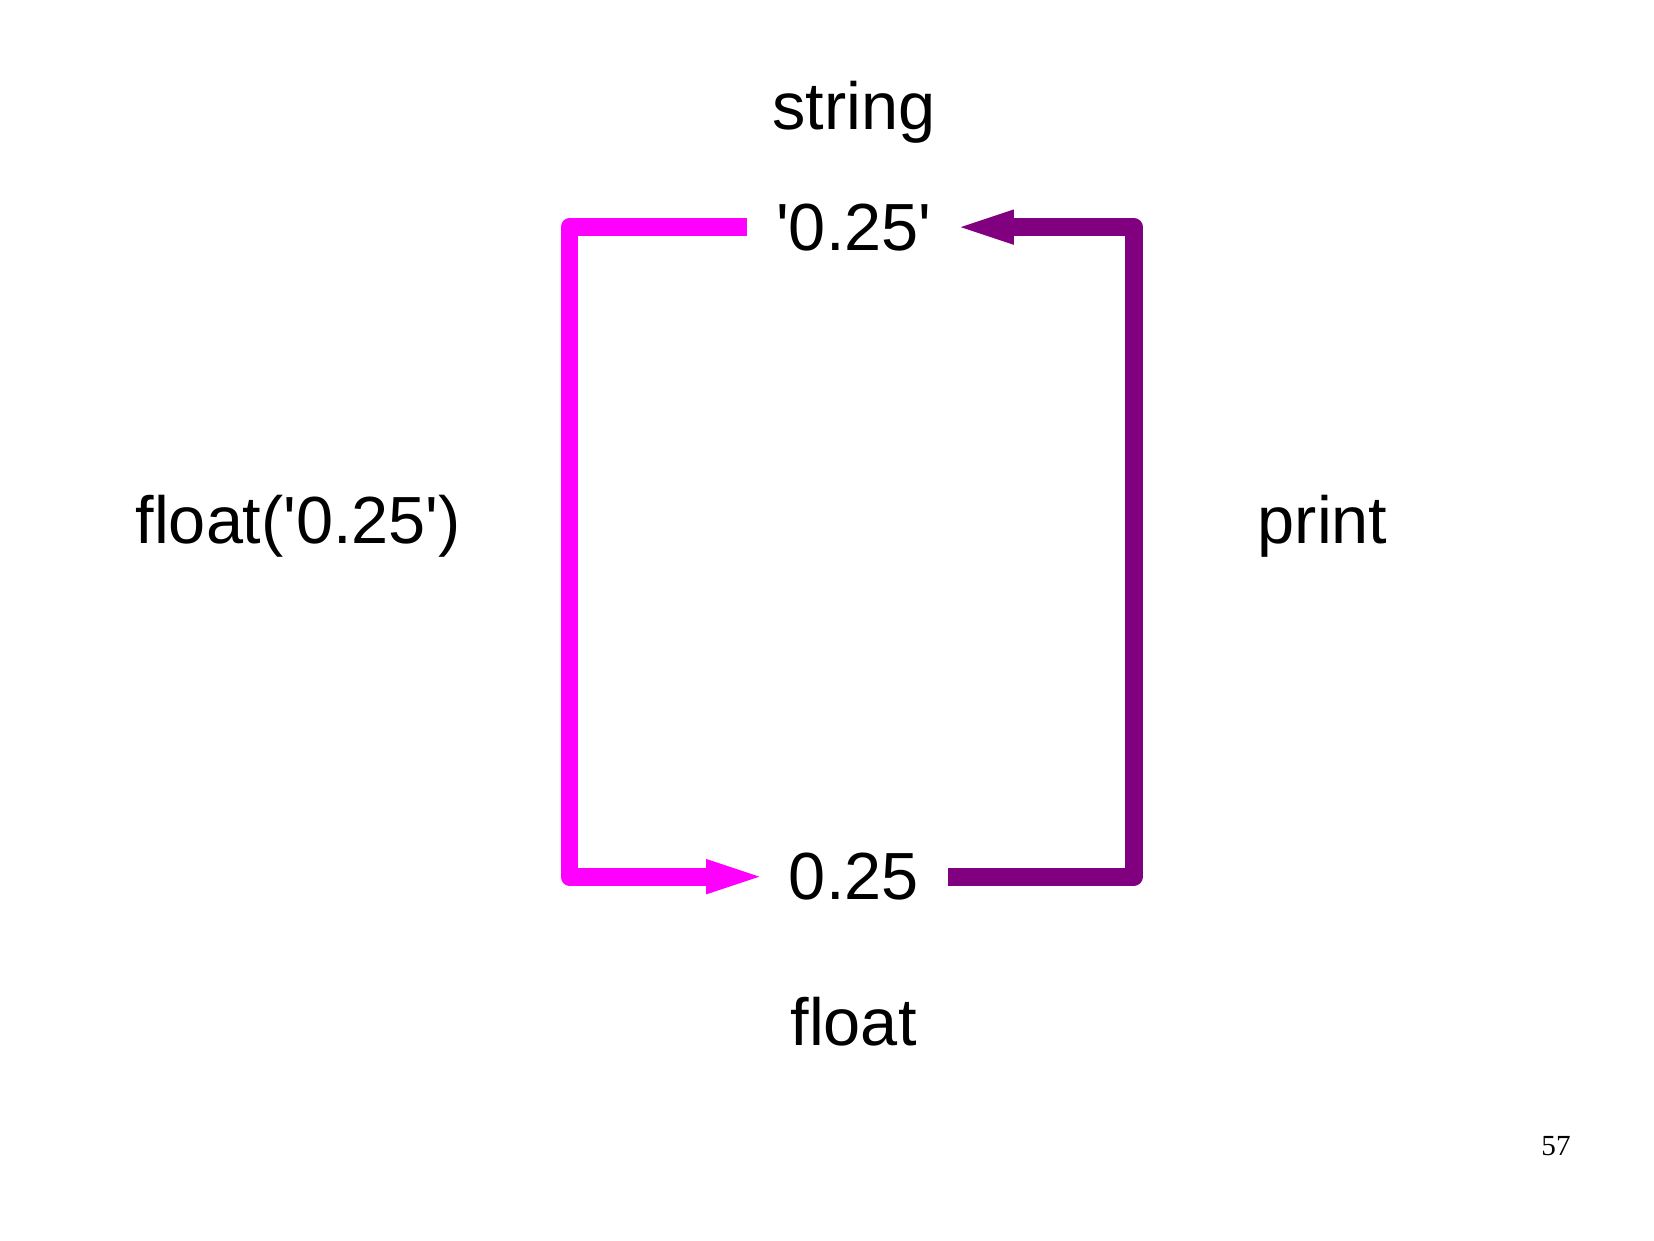

string
'0.25'
float('0.25')
print
0.25
float
57